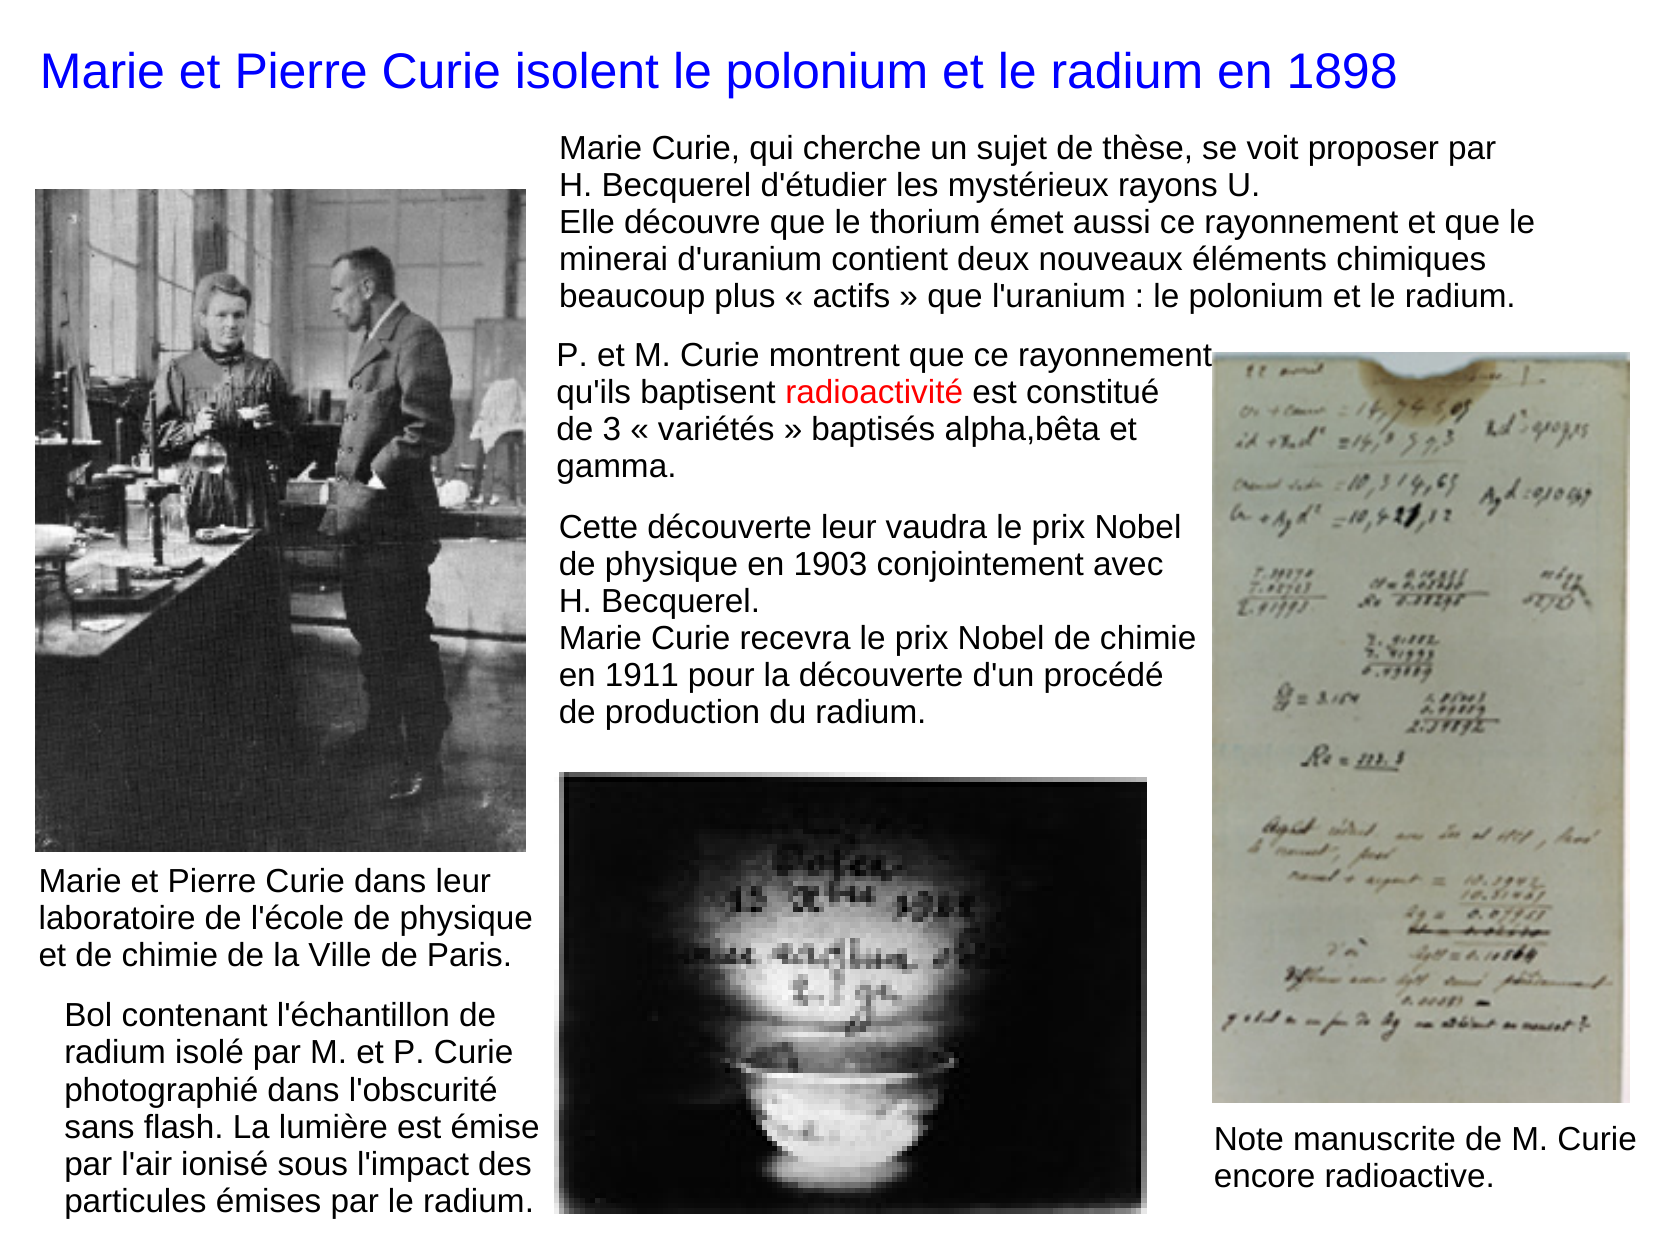

Marie et Pierre Curie isolent le polonium et le radium en 1898
Marie Curie, qui cherche un sujet de thèse, se voit proposer par
H. Becquerel d'étudier les mystérieux rayons U.
Elle découvre que le thorium émet aussi ce rayonnement et que le
minerai d'uranium contient deux nouveaux éléments chimiques
beaucoup plus « actifs » que l'uranium : le polonium et le radium.
P. et M. Curie montrent que ce rayonnement
qu'ils baptisent radioactivité est constitué
de 3 « variétés » baptisés alpha,bêta et
gamma.
Cette découverte leur vaudra le prix Nobel
de physique en 1903 conjointement avec
H. Becquerel.
Marie Curie recevra le prix Nobel de chimie
en 1911 pour la découverte d'un procédé
de production du radium.
Marie et Pierre Curie dans leur
laboratoire de l'école de physique
et de chimie de la Ville de Paris.
Bol contenant l'échantillon de
radium isolé par M. et P. Curie
photographié dans l'obscurité
sans flash. La lumière est émise
par l'air ionisé sous l'impact des
particules émises par le radium.
Note manuscrite de M. Curie
encore radioactive.